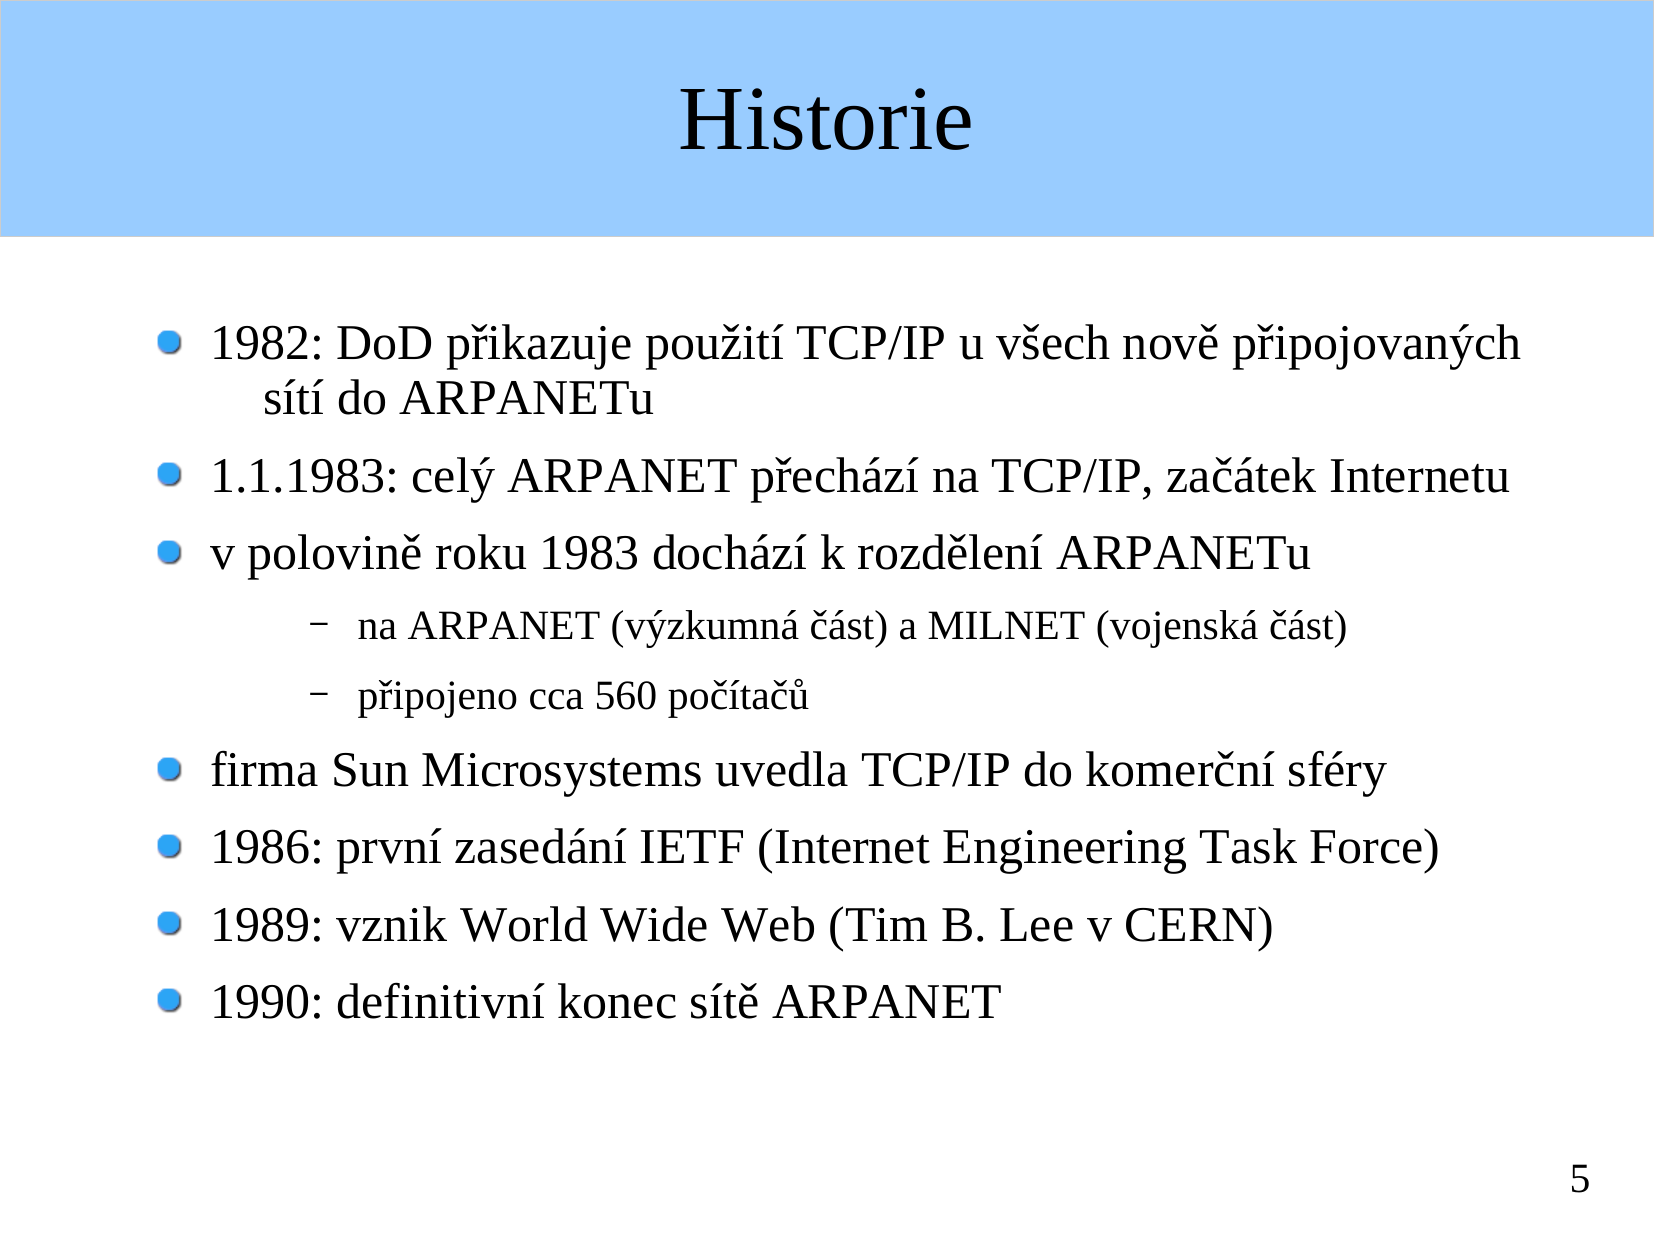

# Historie
1982: DoD přikazuje použití TCP/IP u všech nově připojovaných sítí do ARPANETu
1.1.1983: celý ARPANET přechází na TCP/IP, začátek Internetu
v polovině roku 1983 dochází k rozdělení ARPANETu
na ARPANET (výzkumná část) a MILNET (vojenská část)
připojeno cca 560 počítačů
firma Sun Microsystems uvedla TCP/IP do komerční sféry
1986: první zasedání IETF (Internet Engineering Task Force)
1989: vznik World Wide Web (Tim B. Lee v CERN)
1990: definitivní konec sítě ARPANET